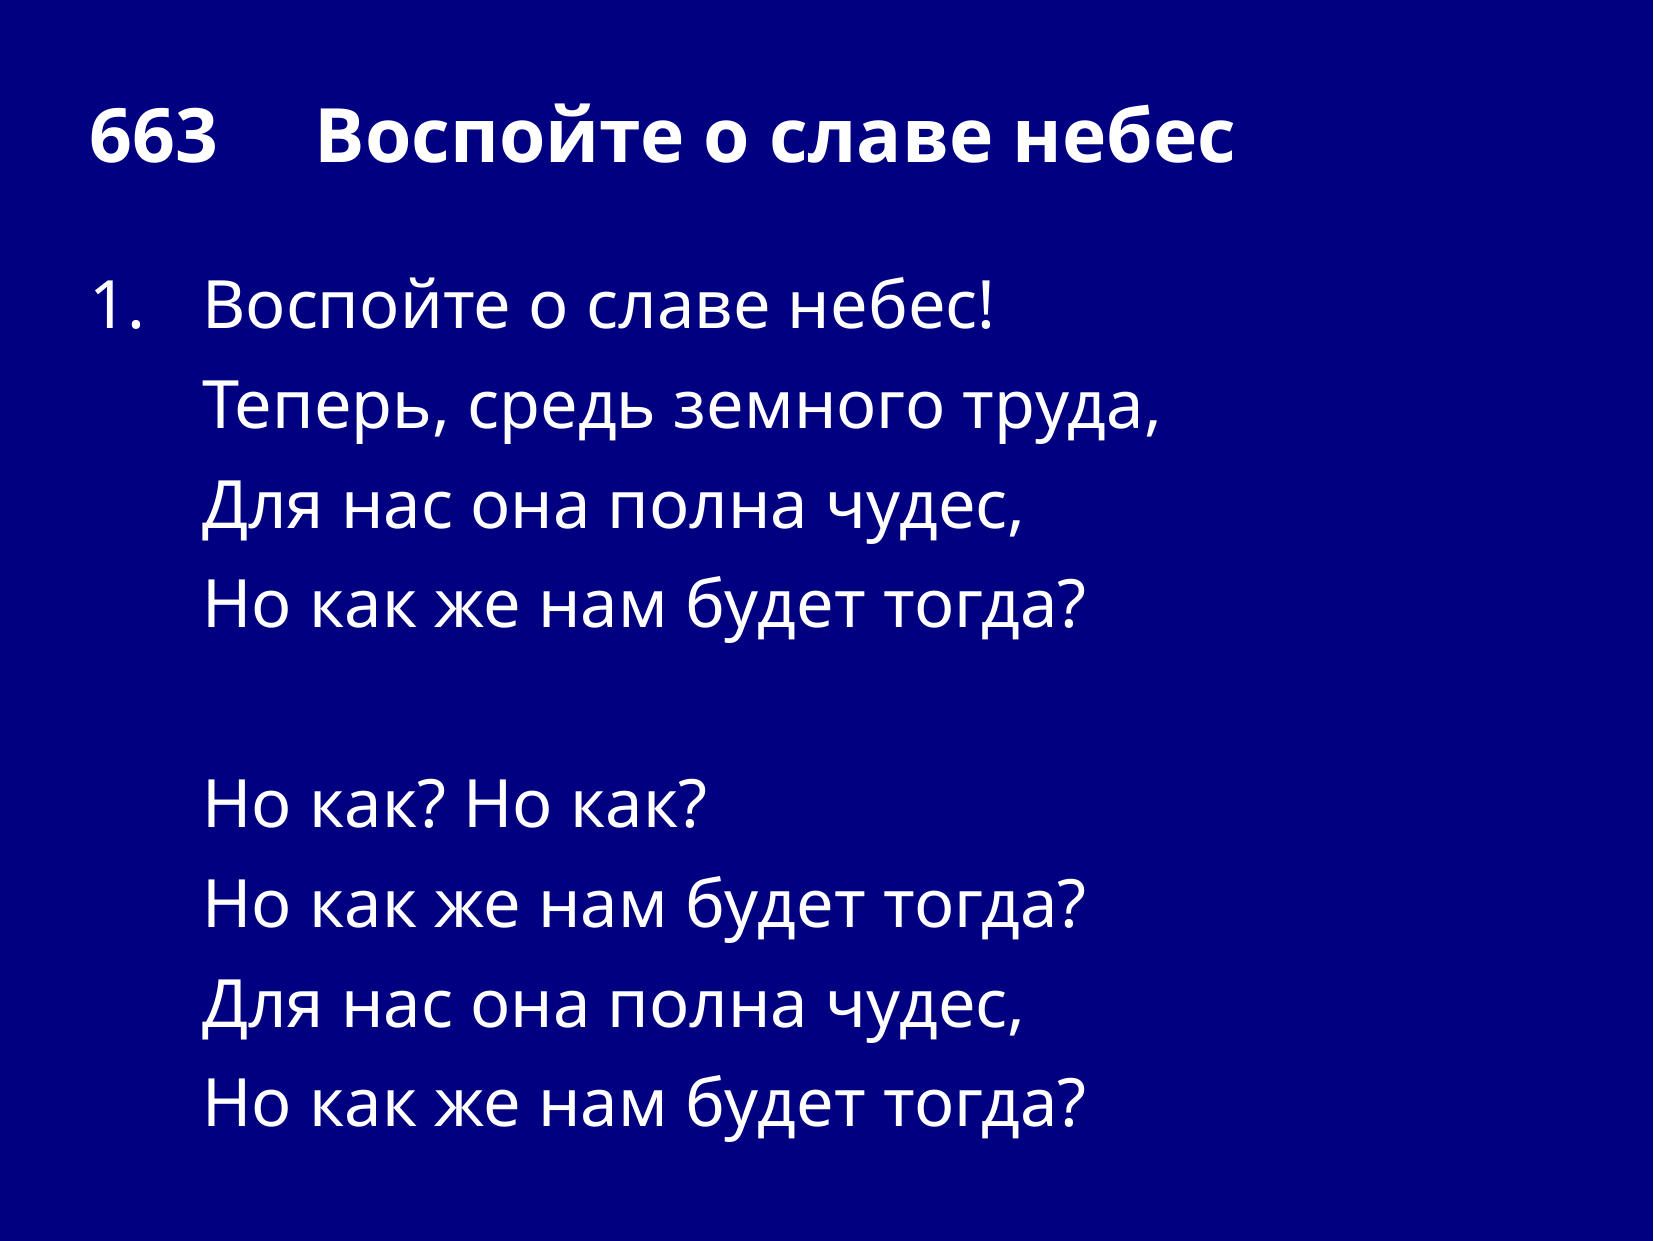

663	Воспойте о славе небес
1.	Воспойте о славе небес!
	Теперь, средь земного труда,
	Для нас она полна чудес,
	Но как же нам будет тогда?
	Но как? Но как?
	Но как же нам будет тогда?
	Для нас она полна чудес,
	Но как же нам будет тогда?